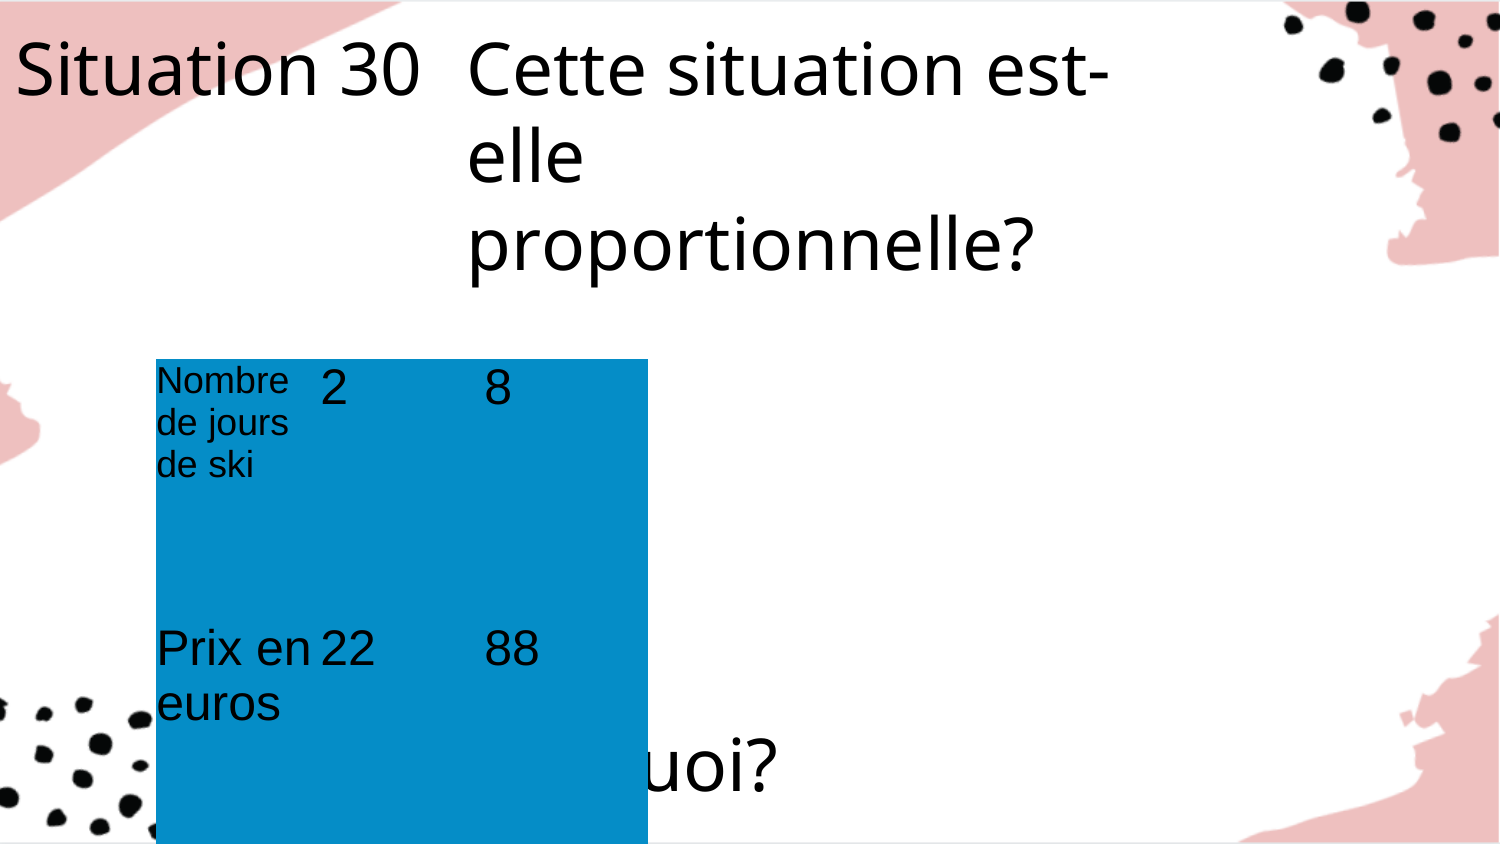

Situation 30
Cette situation est-elle proportionnelle?
| Nombre de jours de ski | 2 | 8 |
| --- | --- | --- |
| Prix en euros | 22 | 88 |
Pourquoi?